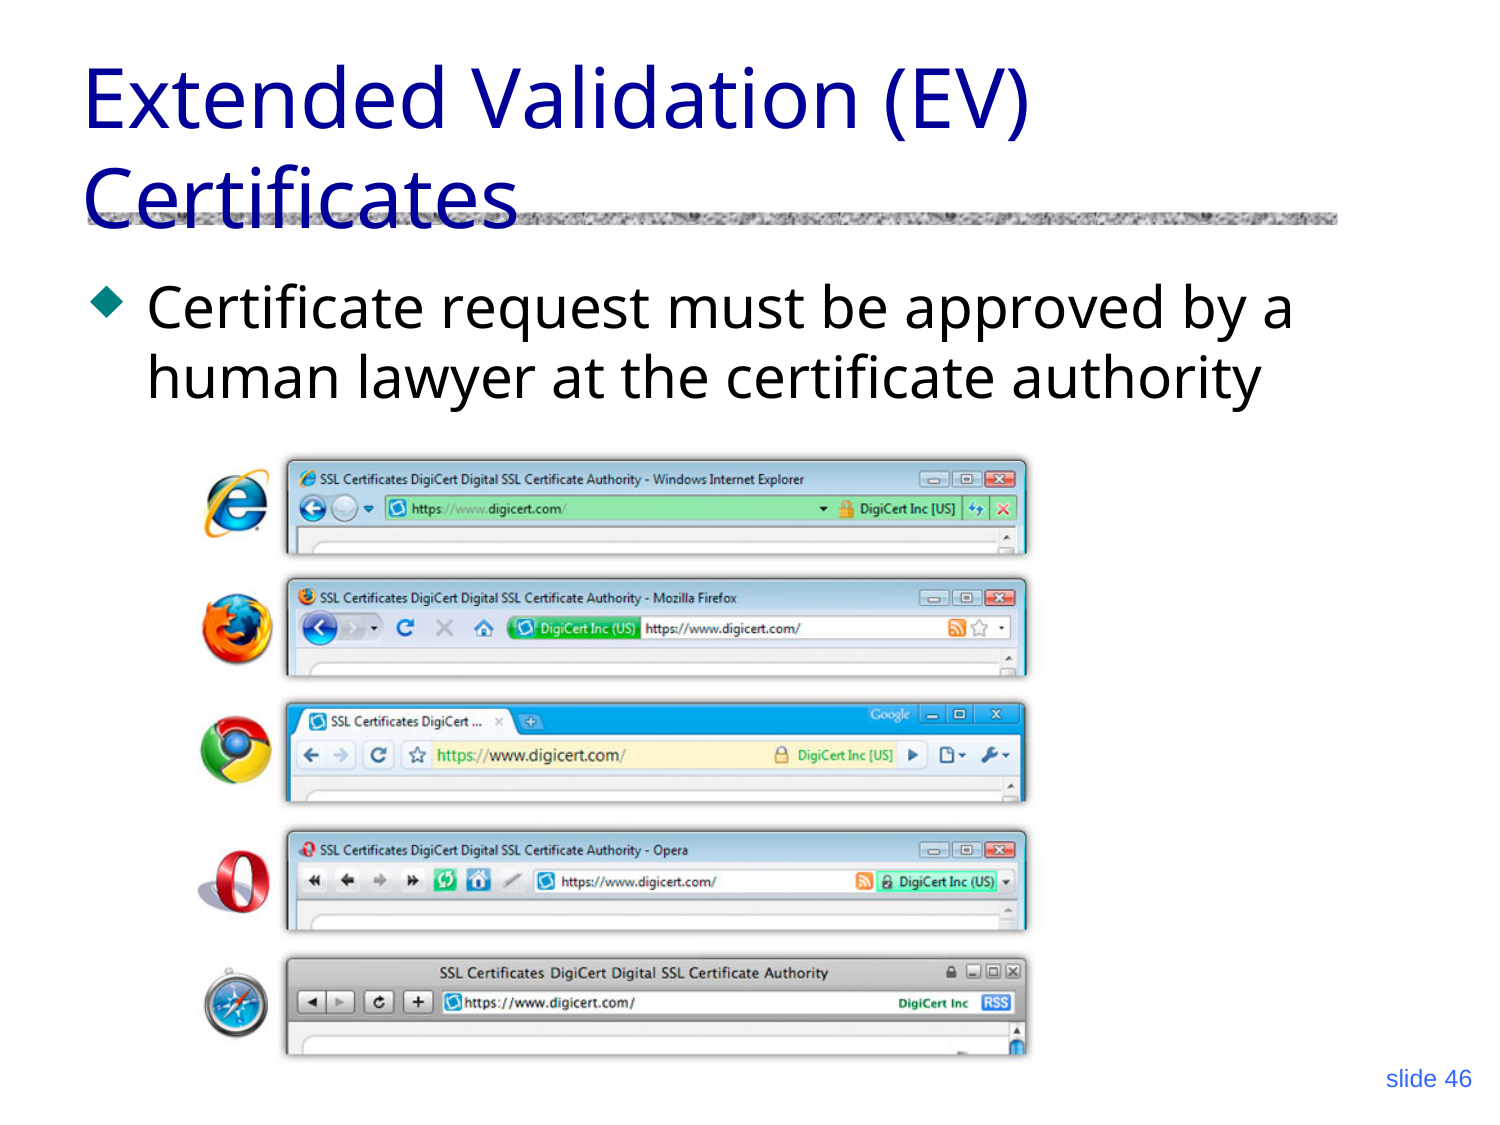

# Extended Validation (EV) Certificates
Certificate request must be approved by a human lawyer at the certificate authority
slide